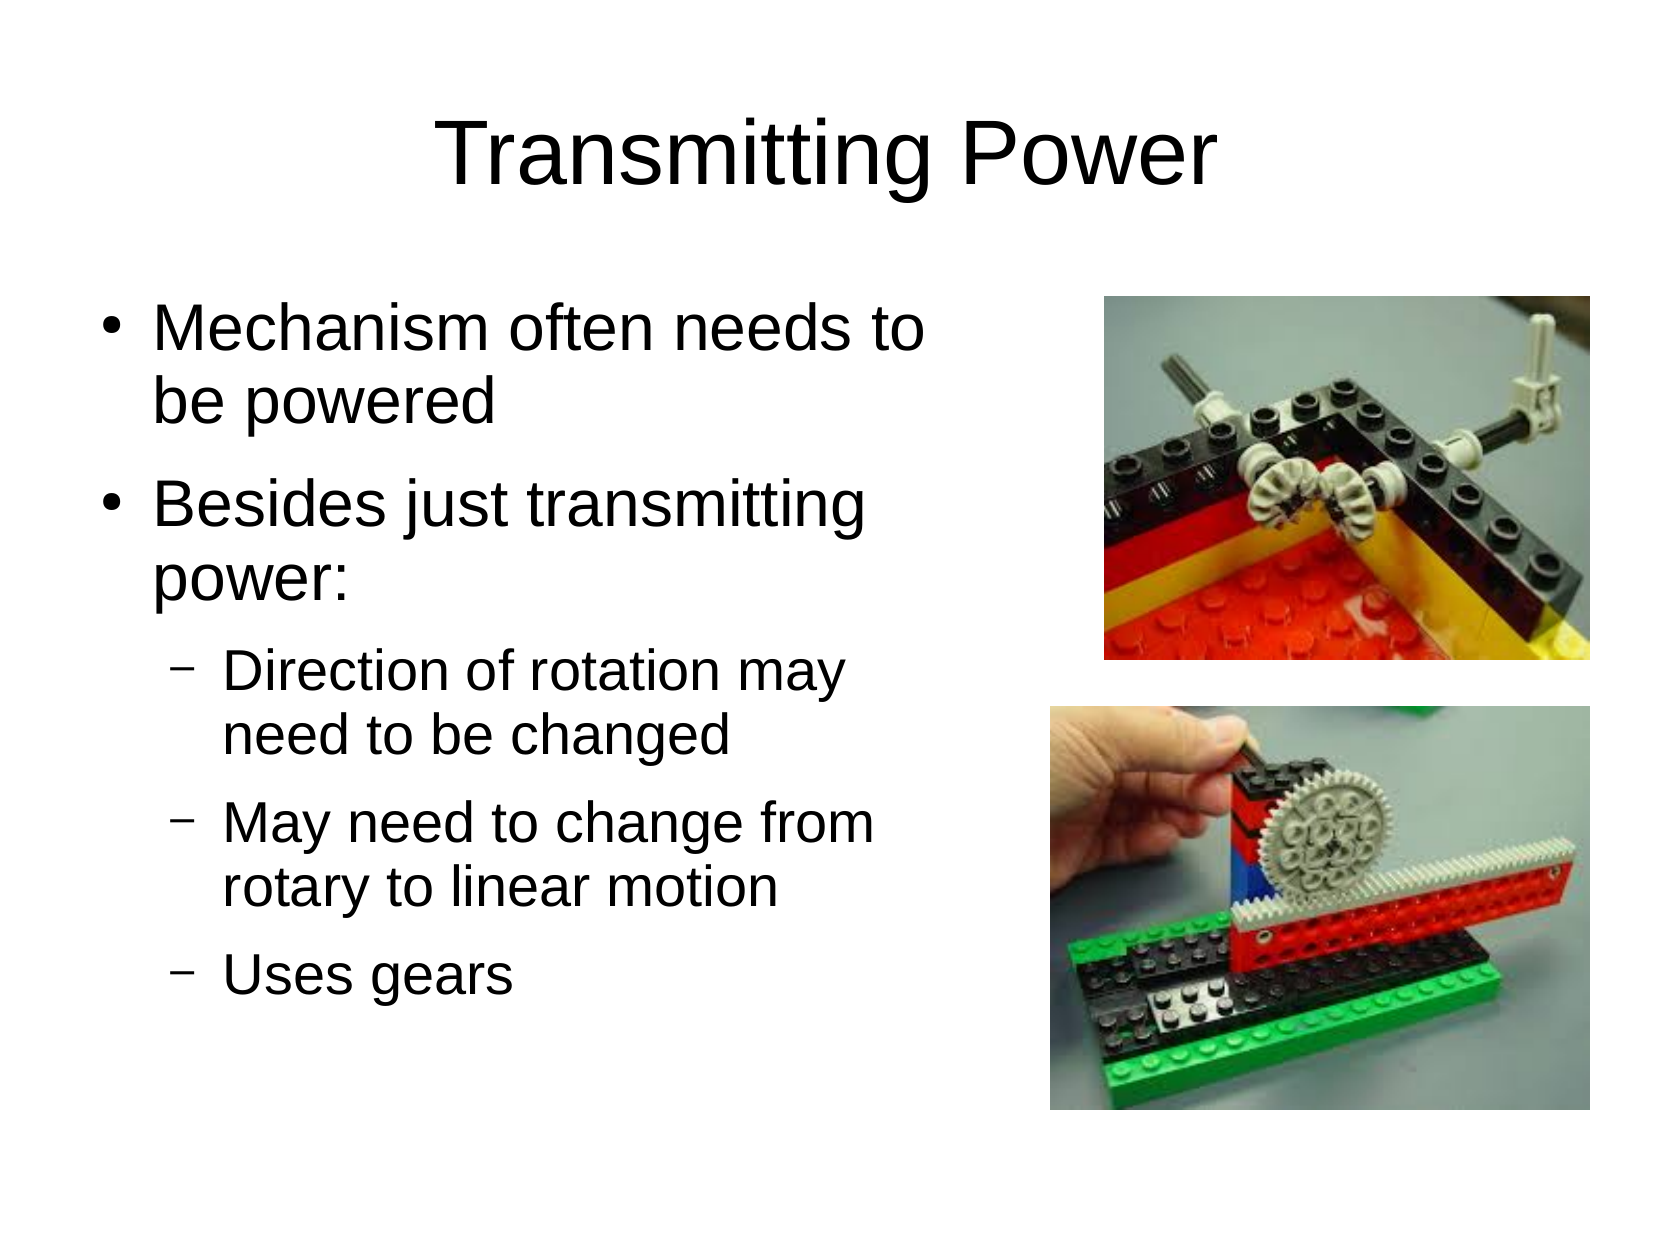

# Transmitting Power
Mechanism often needs to
be powered
Besides just transmitting
power:
Direction of rotation may
need to be changed
May need to change from
rotary to linear motion
Uses gears